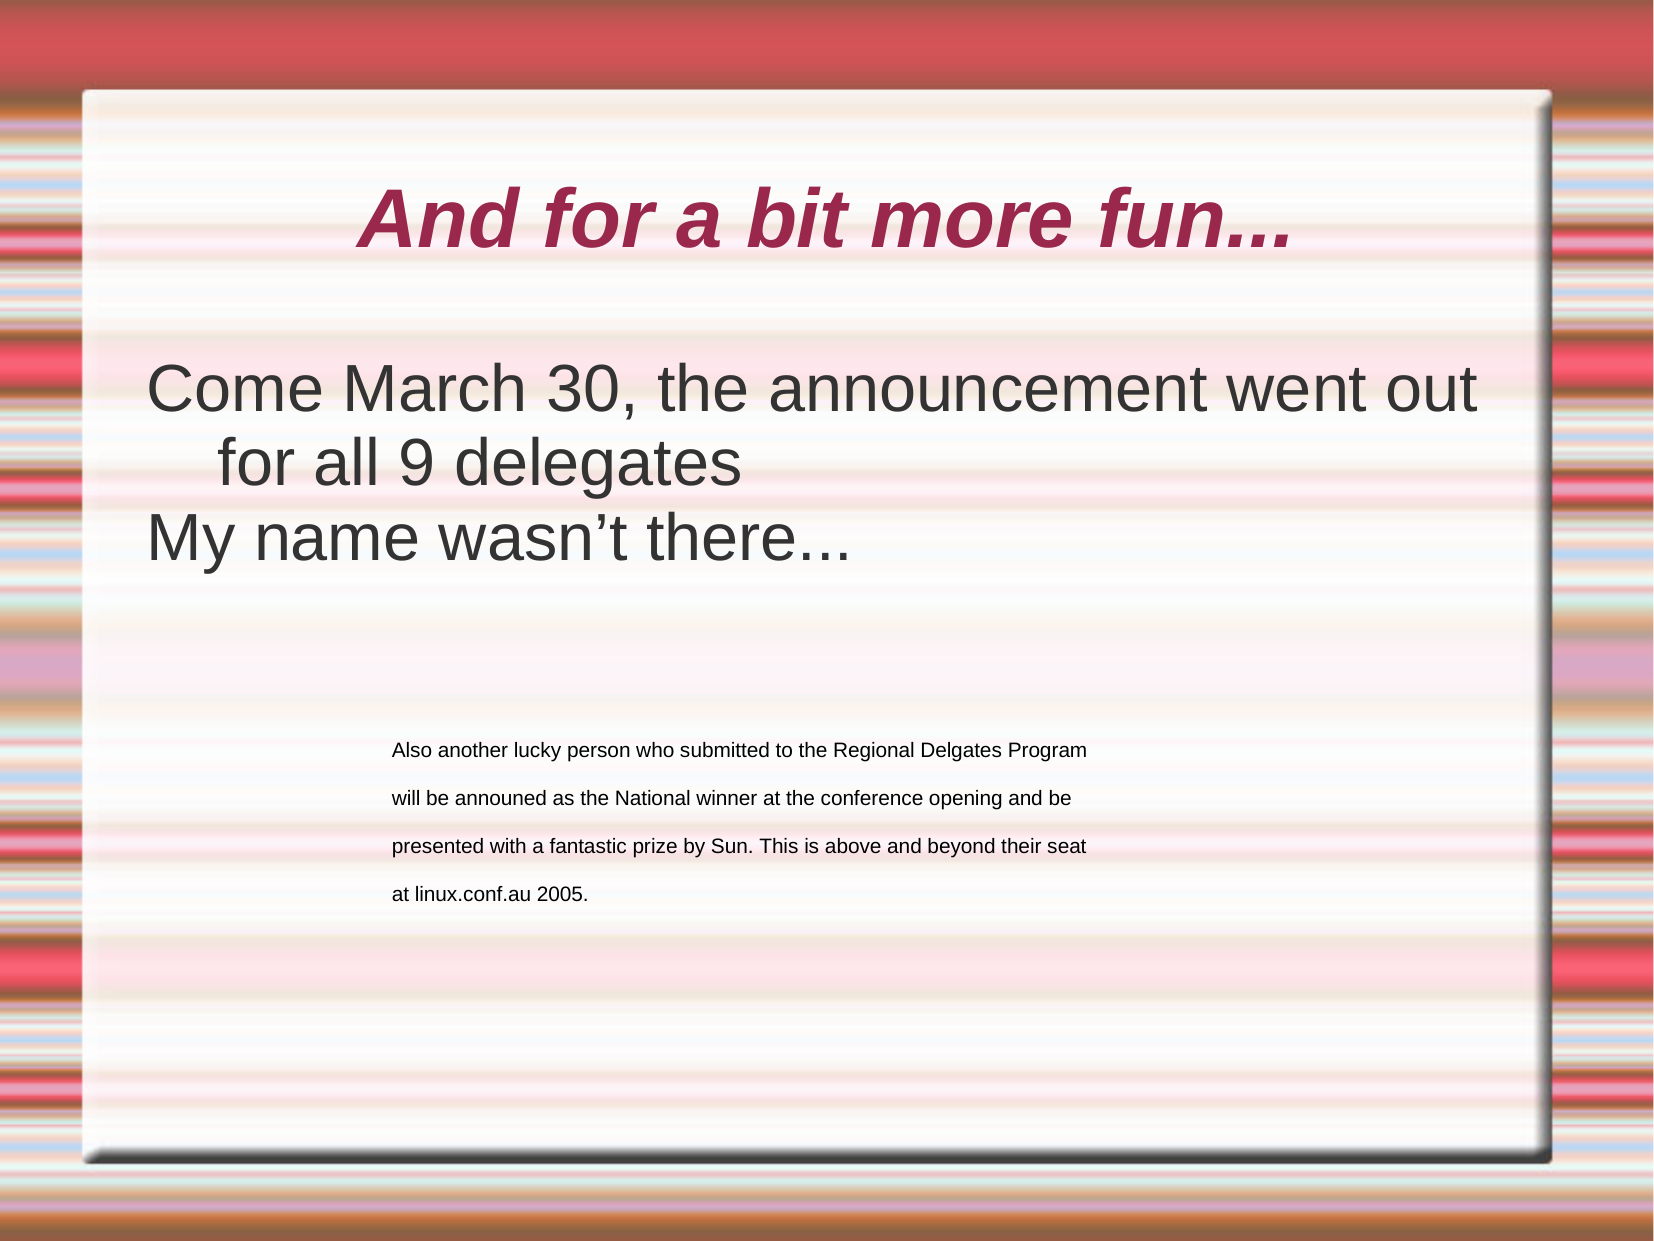

# And for a bit more fun...
Come March 30, the announcement went out for all 9 delegates
My name wasn’t there...
Also another lucky person who submitted to the Regional Delgates Program
will be announed as the National winner at the conference opening and be
presented with a fantastic prize by Sun. This is above and beyond their seat
at linux.conf.au 2005.